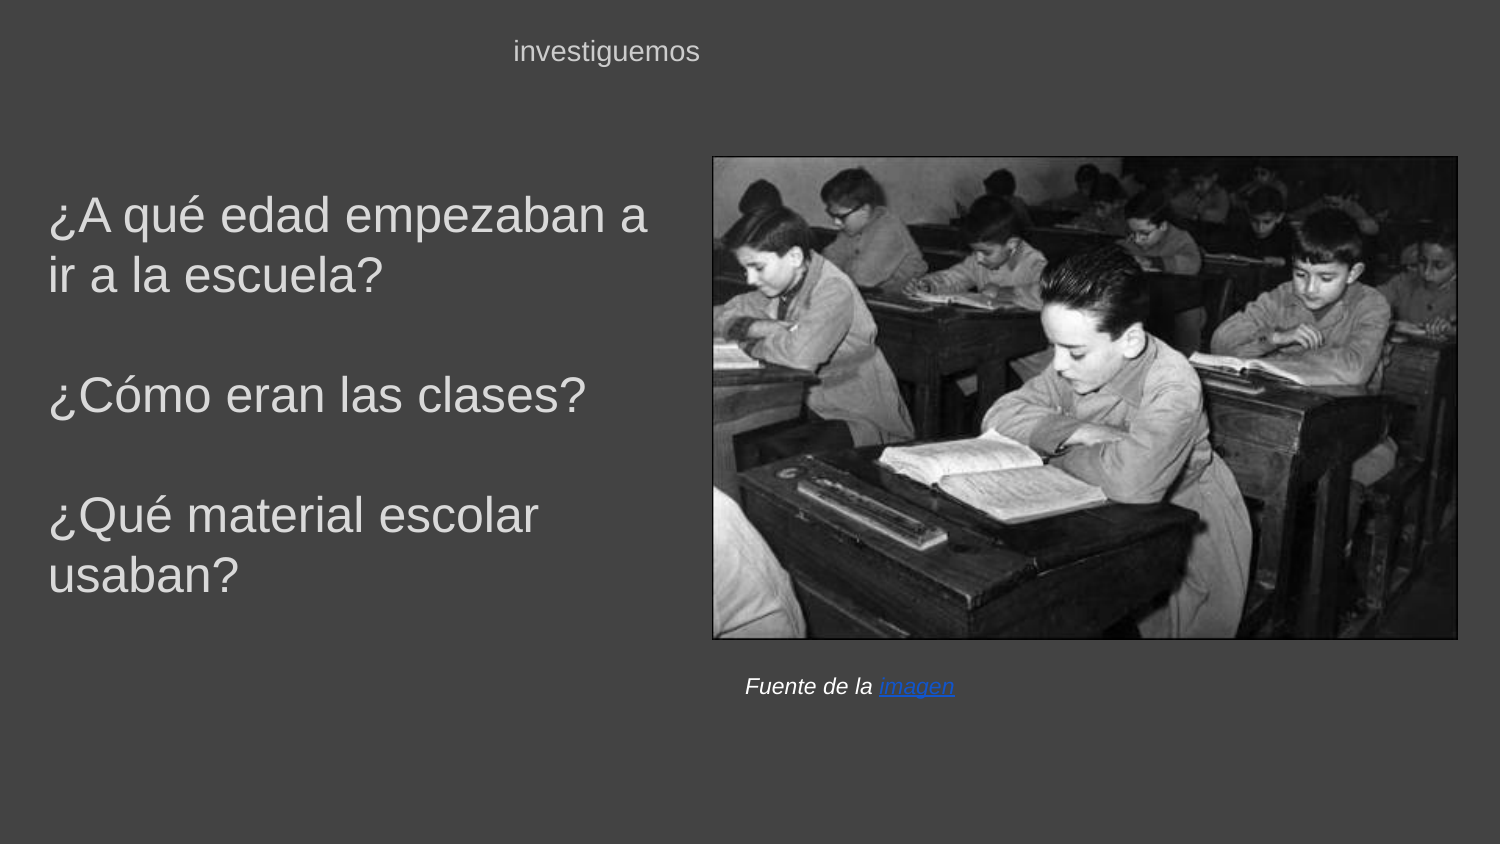

investiguemos
¿A qué edad empezaban a ir a la escuela?
¿Cómo eran las clases?
¿Qué material escolar usaban?
Fuente de la imagen